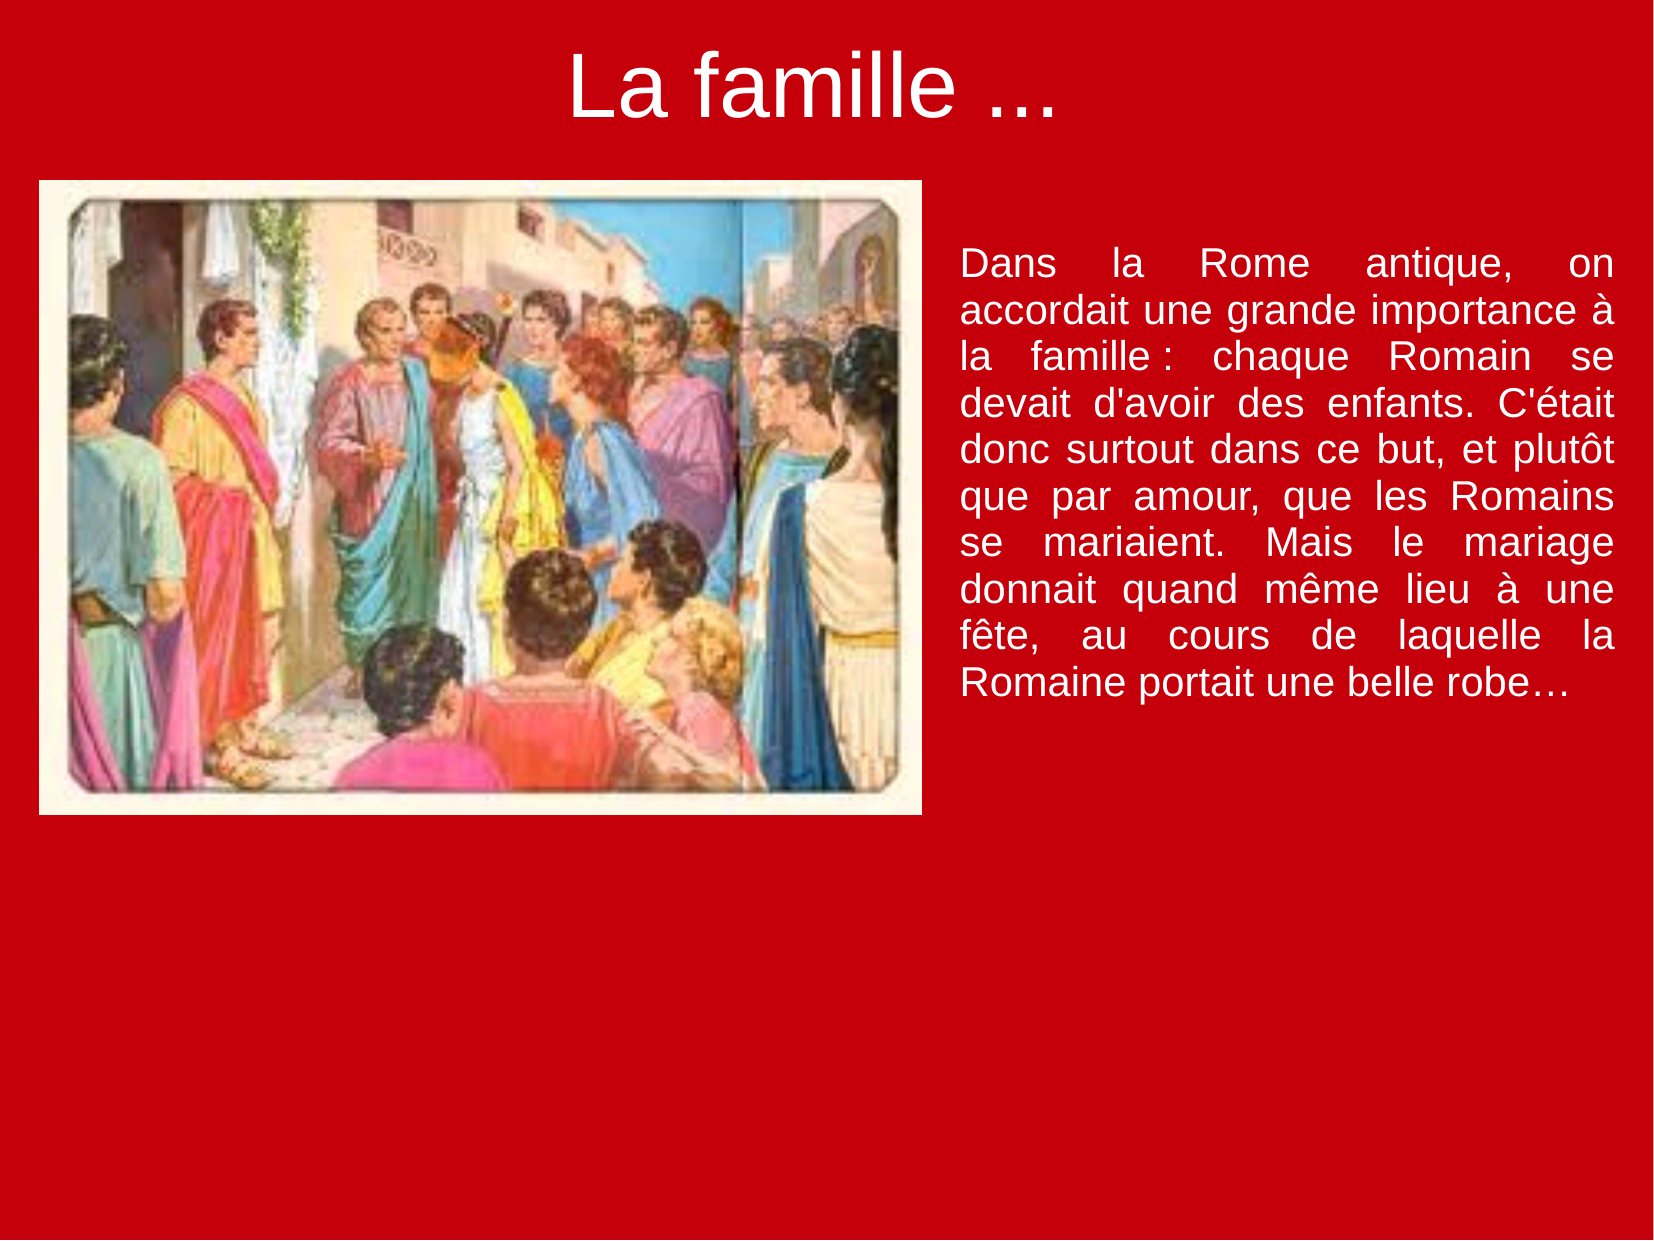

# La famille ...
Dans la Rome antique, on accordait une grande importance à la famille : chaque Romain se devait d'avoir des enfants. C'était donc surtout dans ce but, et plutôt que par amour, que les Romains se mariaient. Mais le mariage donnait quand même lieu à une fête, au cours de laquelle la Romaine portait une belle robe…